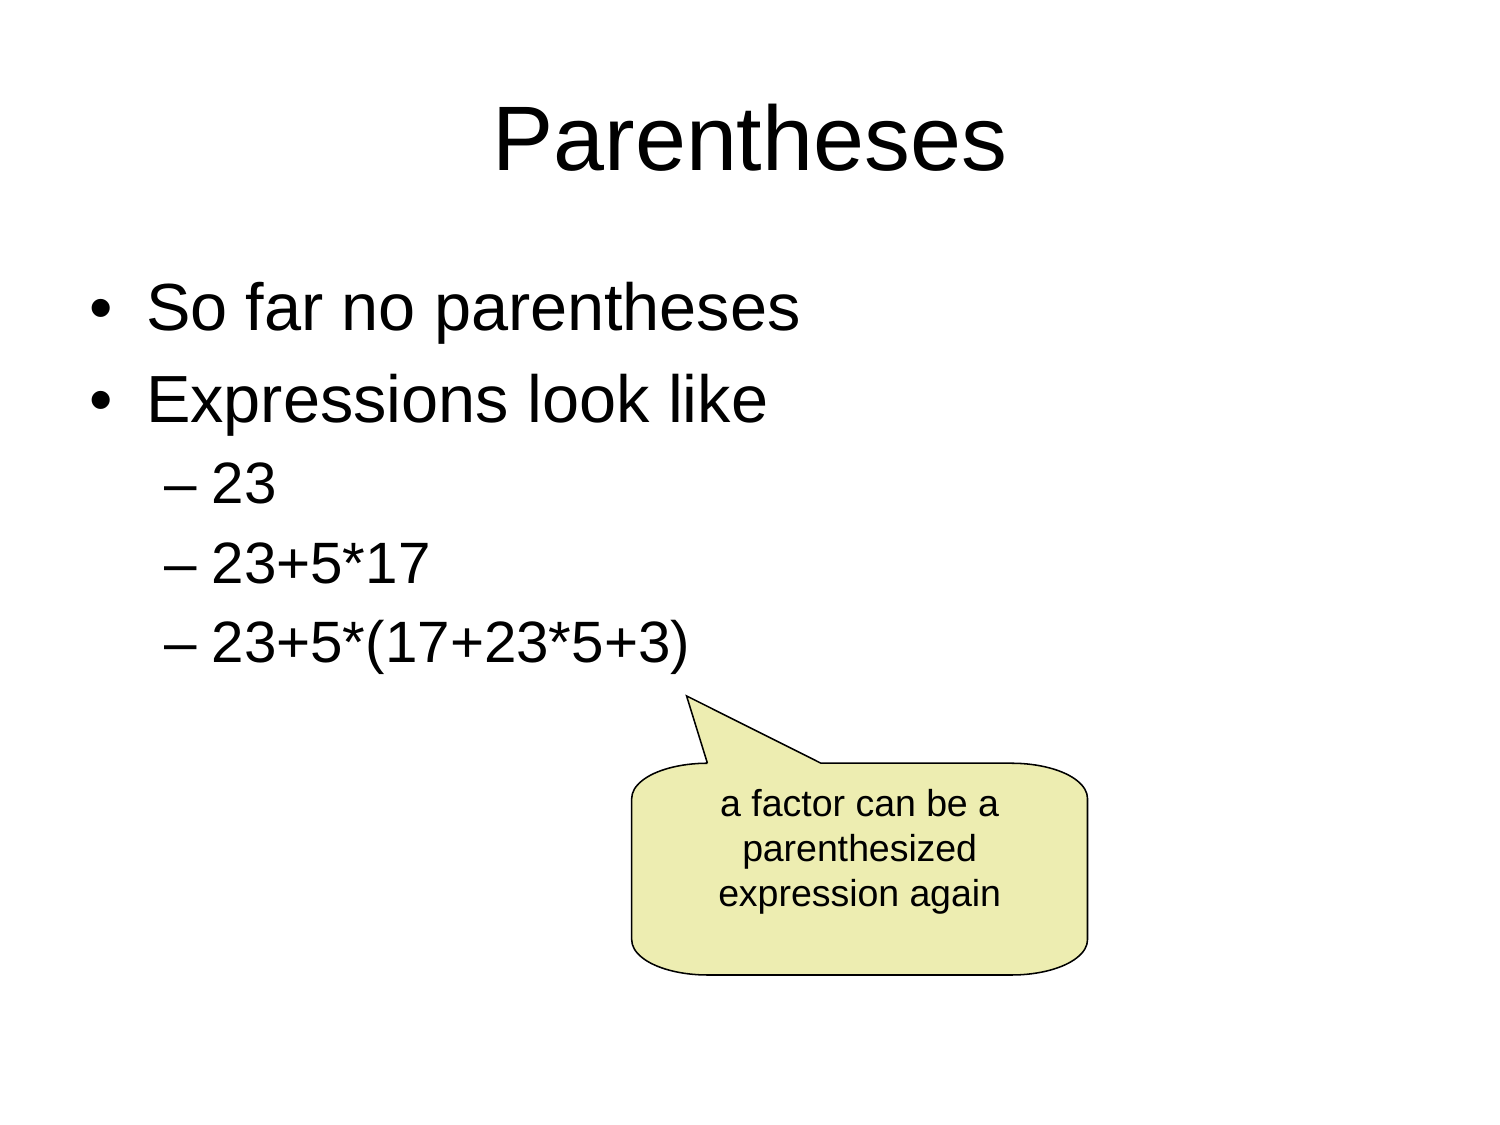

# Parentheses
So far no parentheses
Expressions look like
23
23+5*17
23+5*(17+23*5+3)
a factor can be a parenthesized expression again